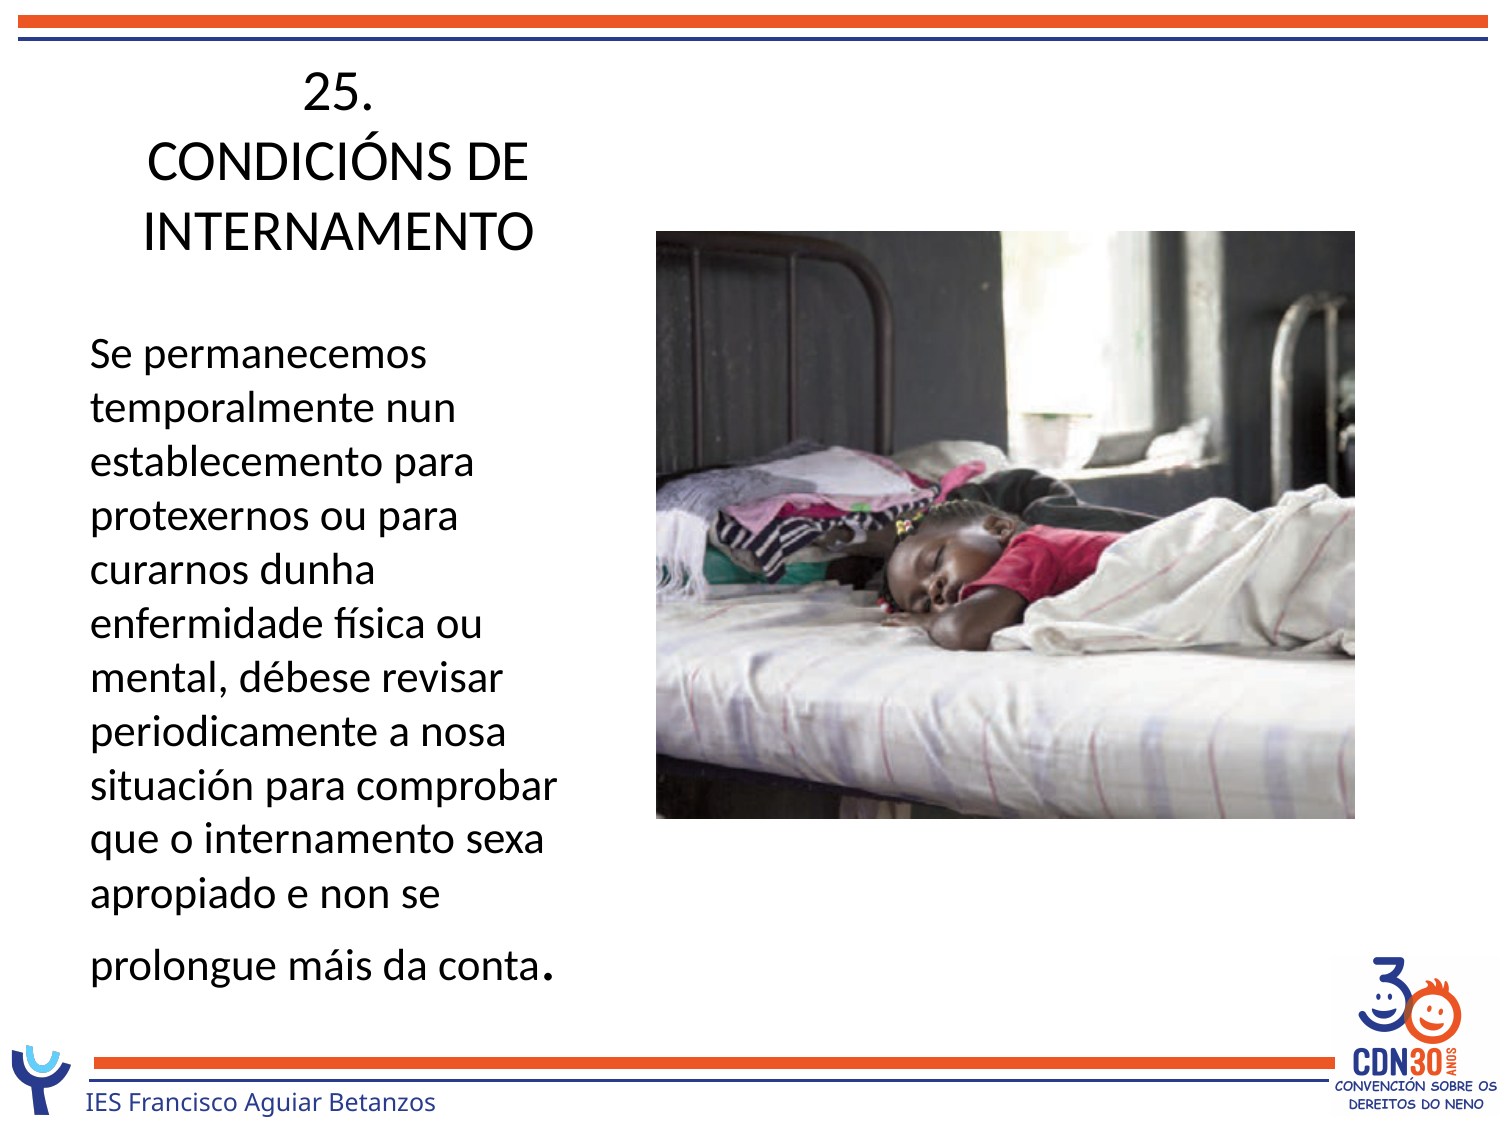

# 25. CONDICIÓNS DE INTERNAMENTO
Se permanecemos temporalmente nun establecemento para protexernos ou para curarnos dunha enfermidade física ou mental, débese revisar periodicamente a nosa situación para comprobar que o internamento sexa apropiado e non se prolongue máis da conta.